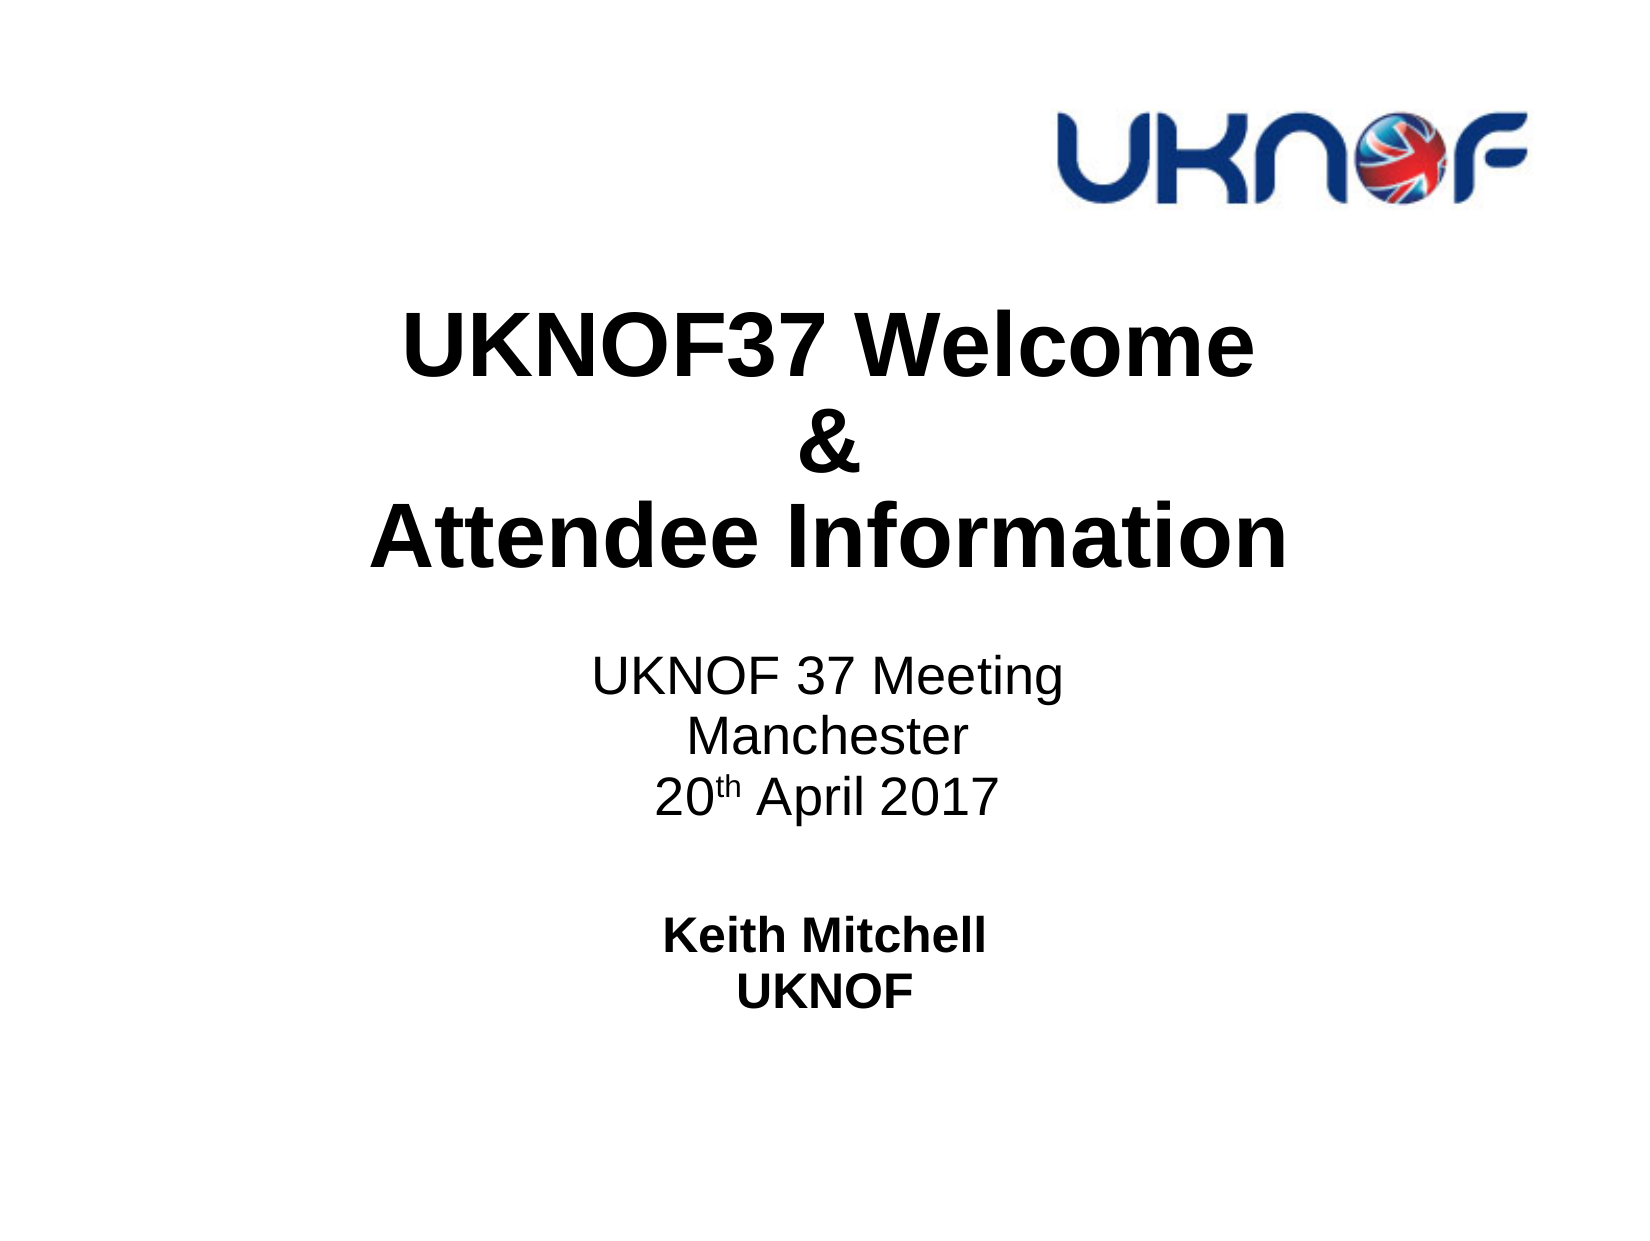

UKNOF37 Welcome
&
Attendee Information
UKNOF 37 Meeting
Manchester
20th April 2017
Keith Mitchell
UKNOF